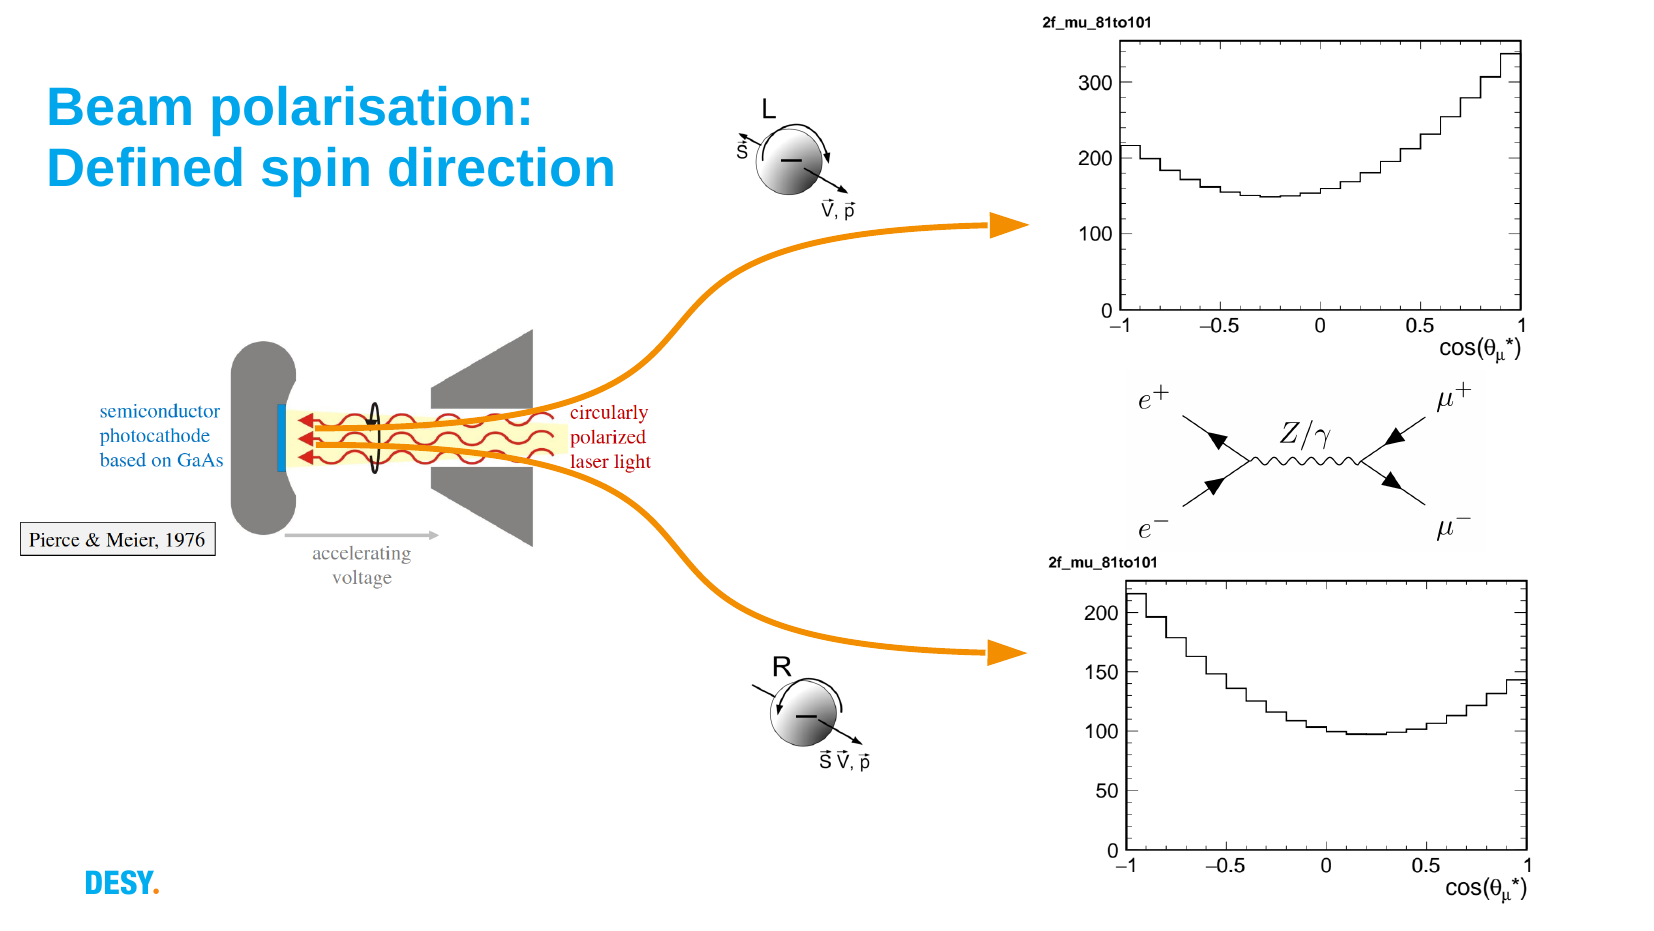

Beam polarisation:
Defined spin direction
–
–